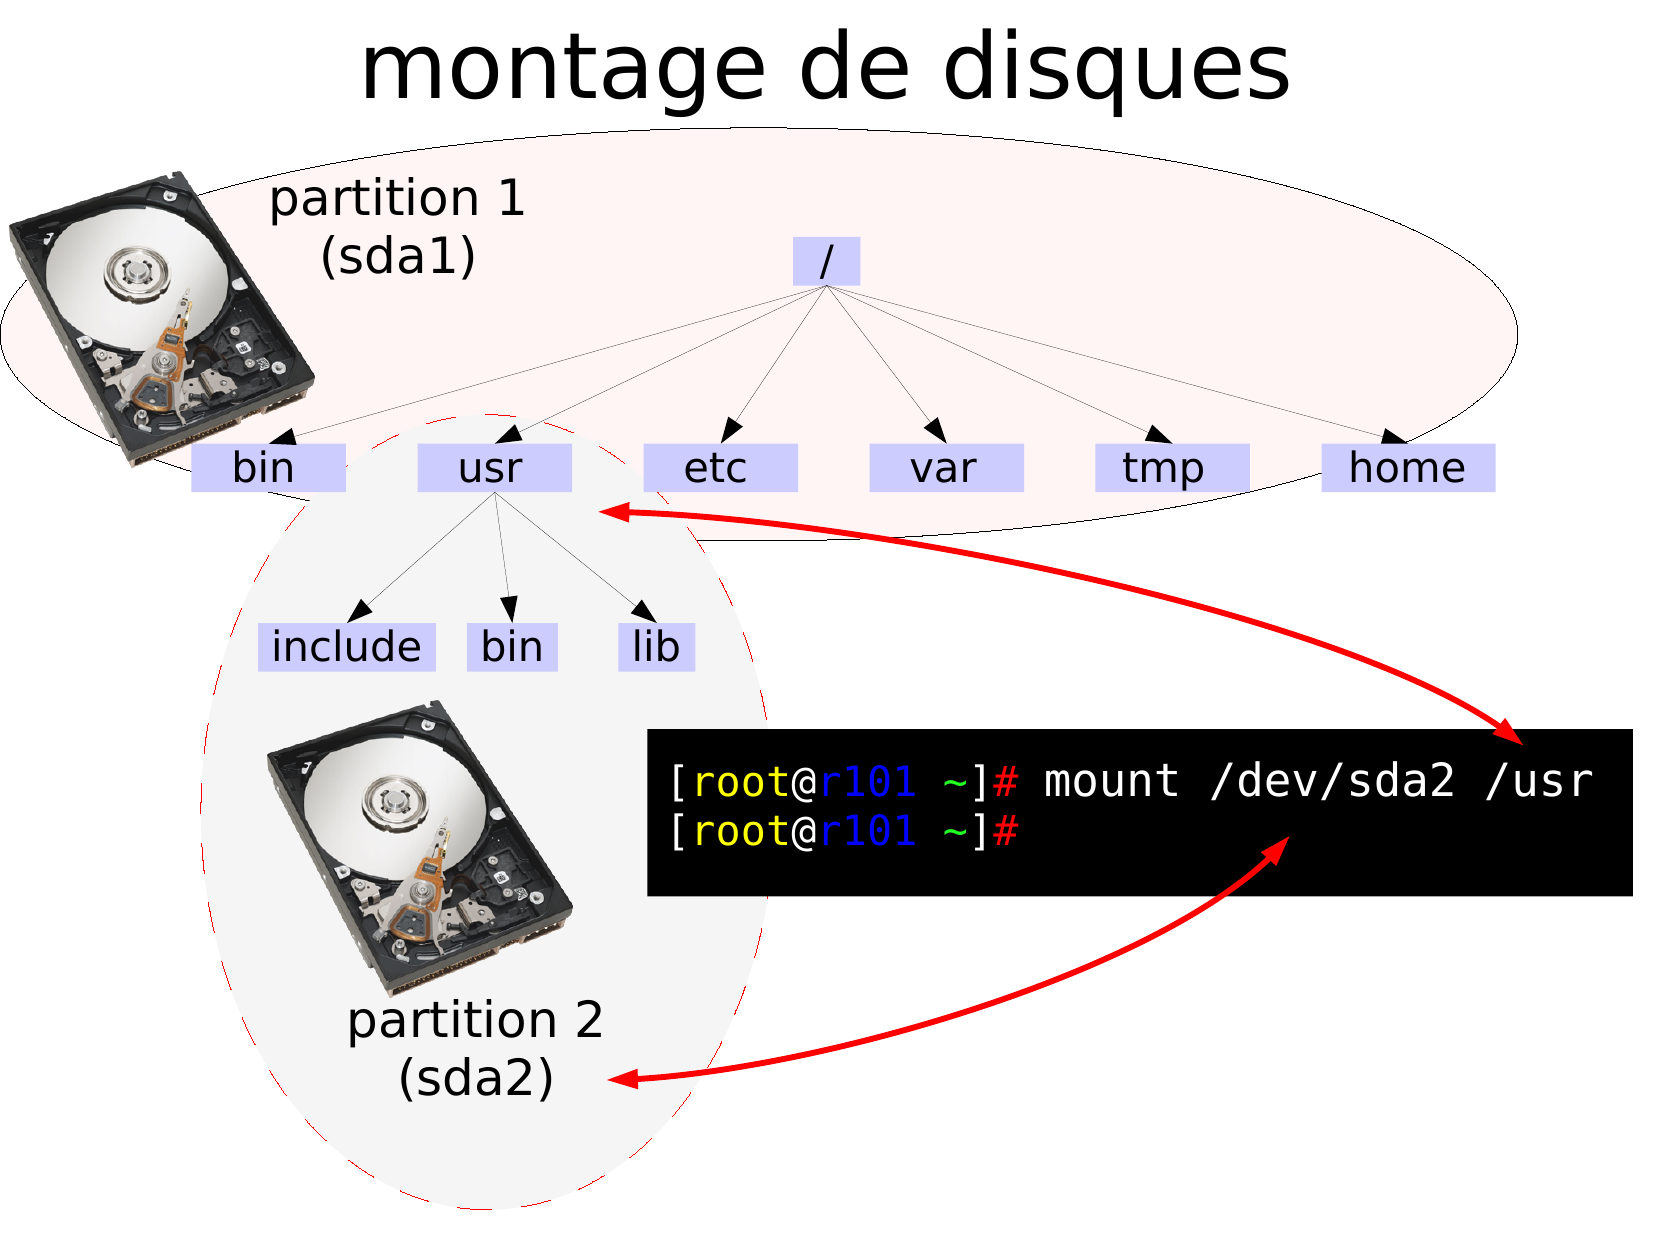

# montage de disques
partition 1
(sda1)
 /
 bin
 usr
 etc
 var
 tmp
 home
 include
 bin
 lib
[root@r101 ~]# mount /dev/sda2 /usr
[root@r101 ~]#
partition 2
(sda2)